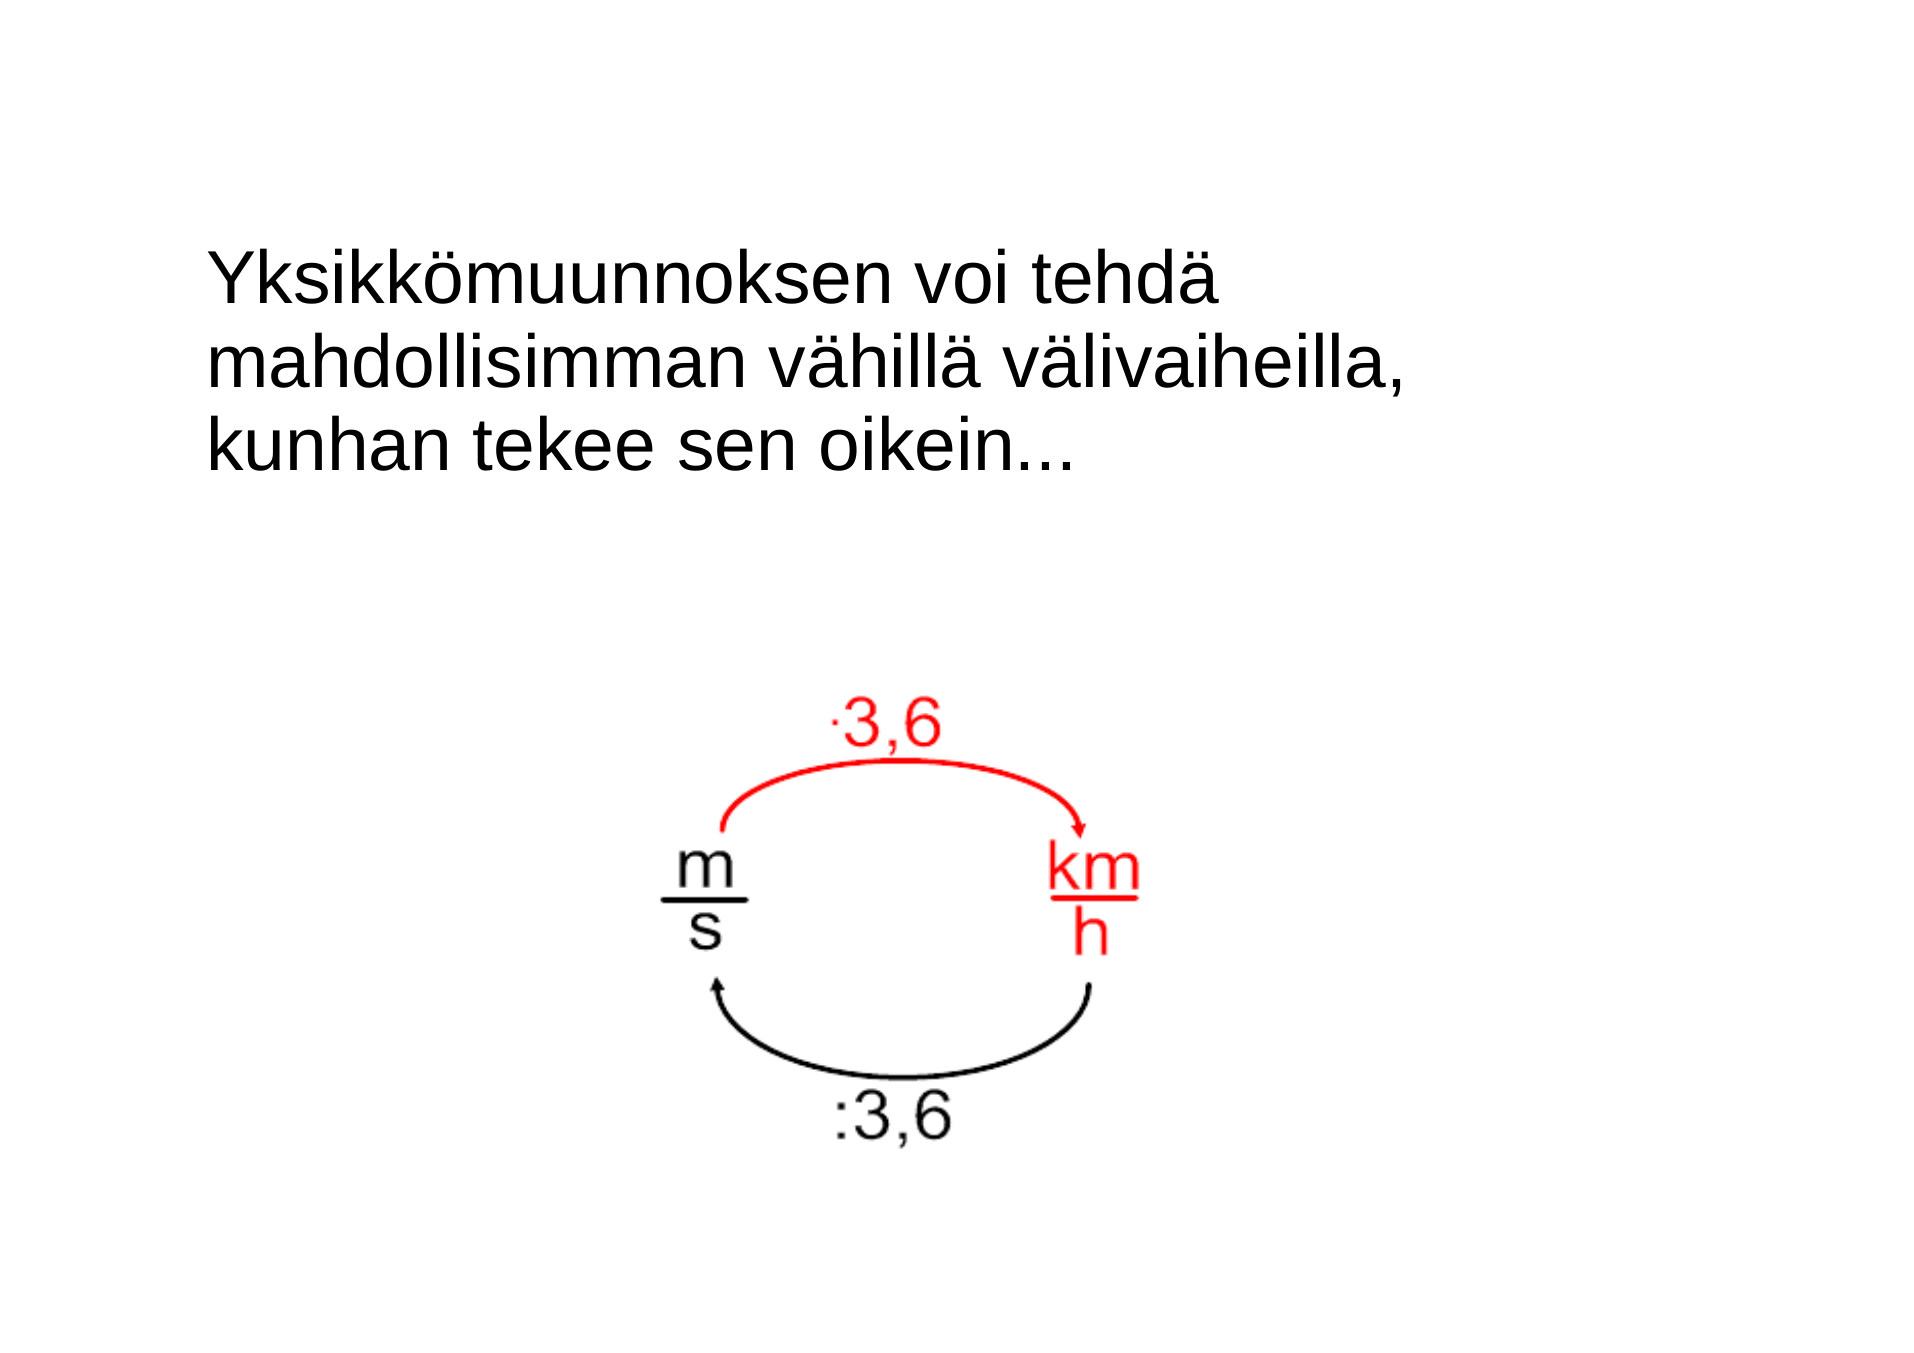

Yksikkömuunnoksen voi tehdä
mahdollisimman vähillä välivaiheilla,
kunhan tekee sen oikein...